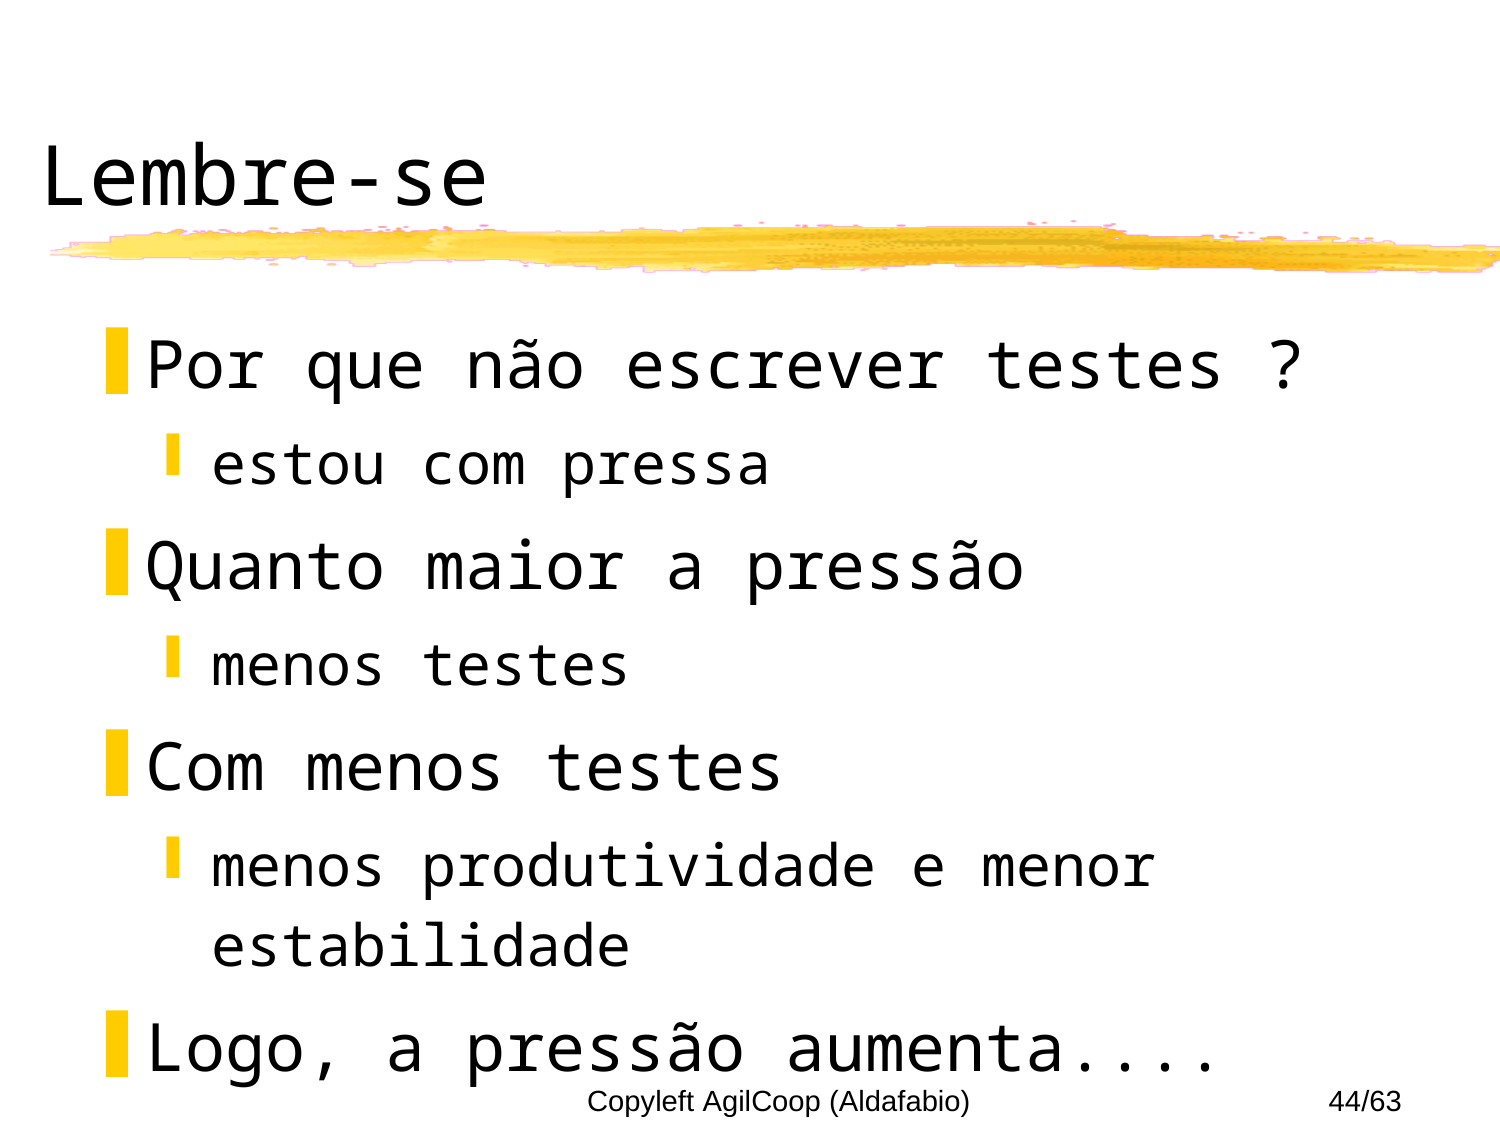

# Lembre-se
Por que não escrever testes ?
estou com pressa
Quanto maior a pressão
menos testes
Com menos testes
menos produtividade e menor estabilidade
Logo, a pressão aumenta....
44